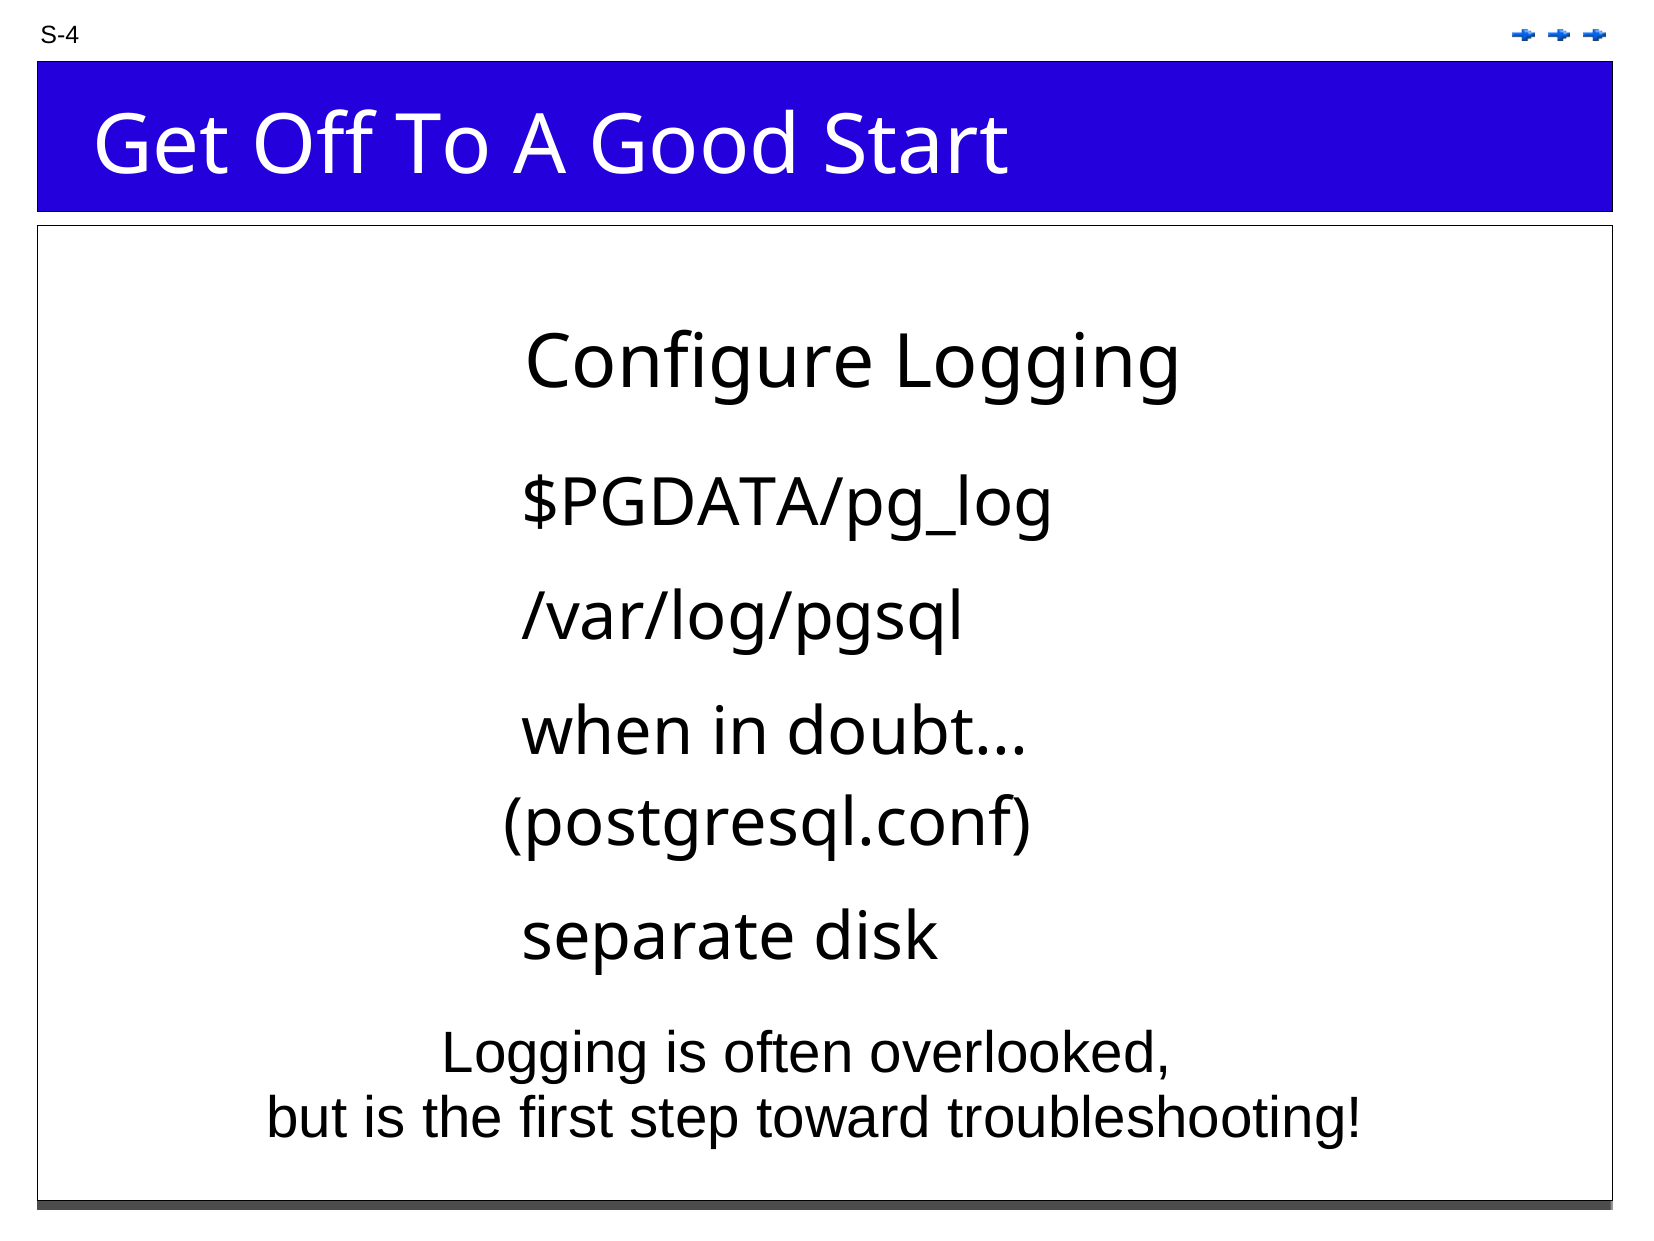

S-4
Get Off To A Good Start
Configure Logging
 $PGDATA/pg_log
 /var/log/pgsql
 when in doubt... (postgresql.conf)
 separate disk
Logging is often overlooked,
but is the first step toward troubleshooting!